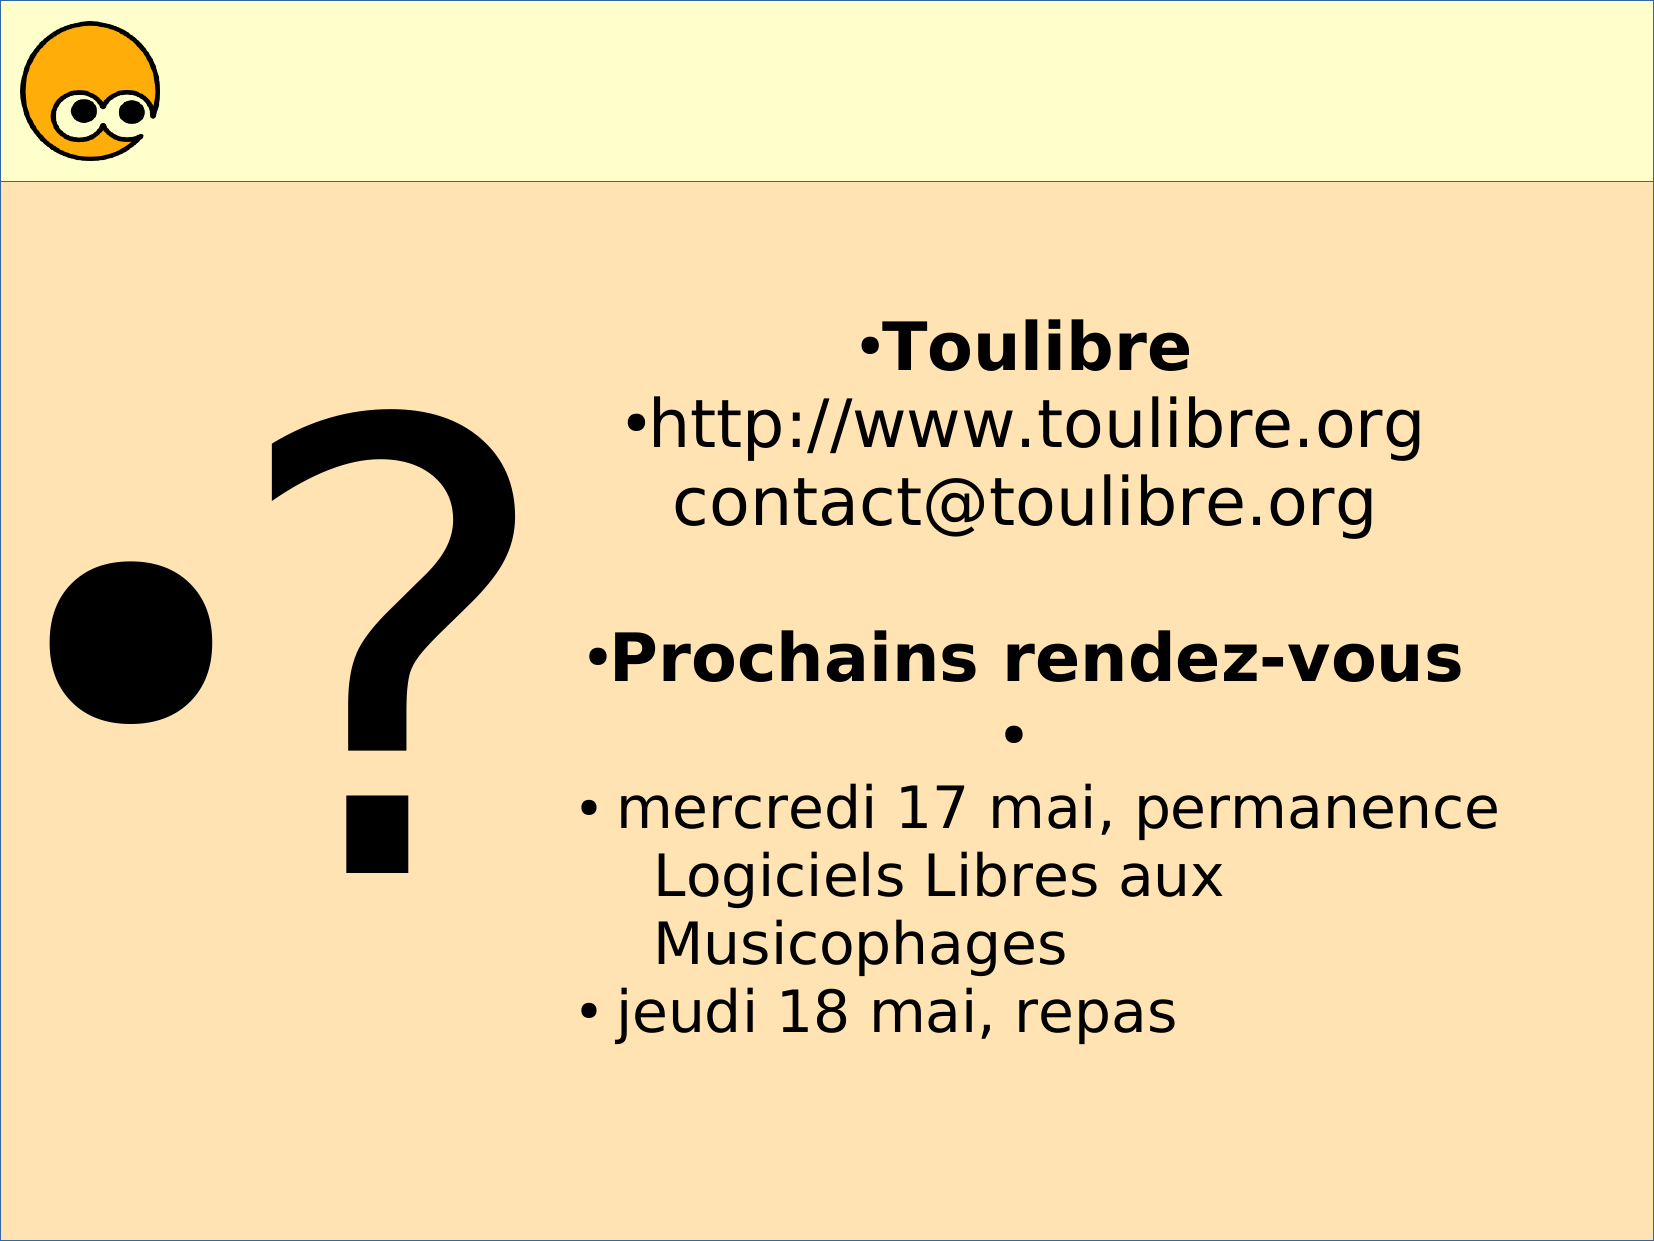

# ?
Toulibre
http://www.toulibre.org
contact@toulibre.org
Prochains rendez-vous
mercredi 17 mai, permanence Logiciels Libres aux Musicophages
jeudi 18 mai, repas